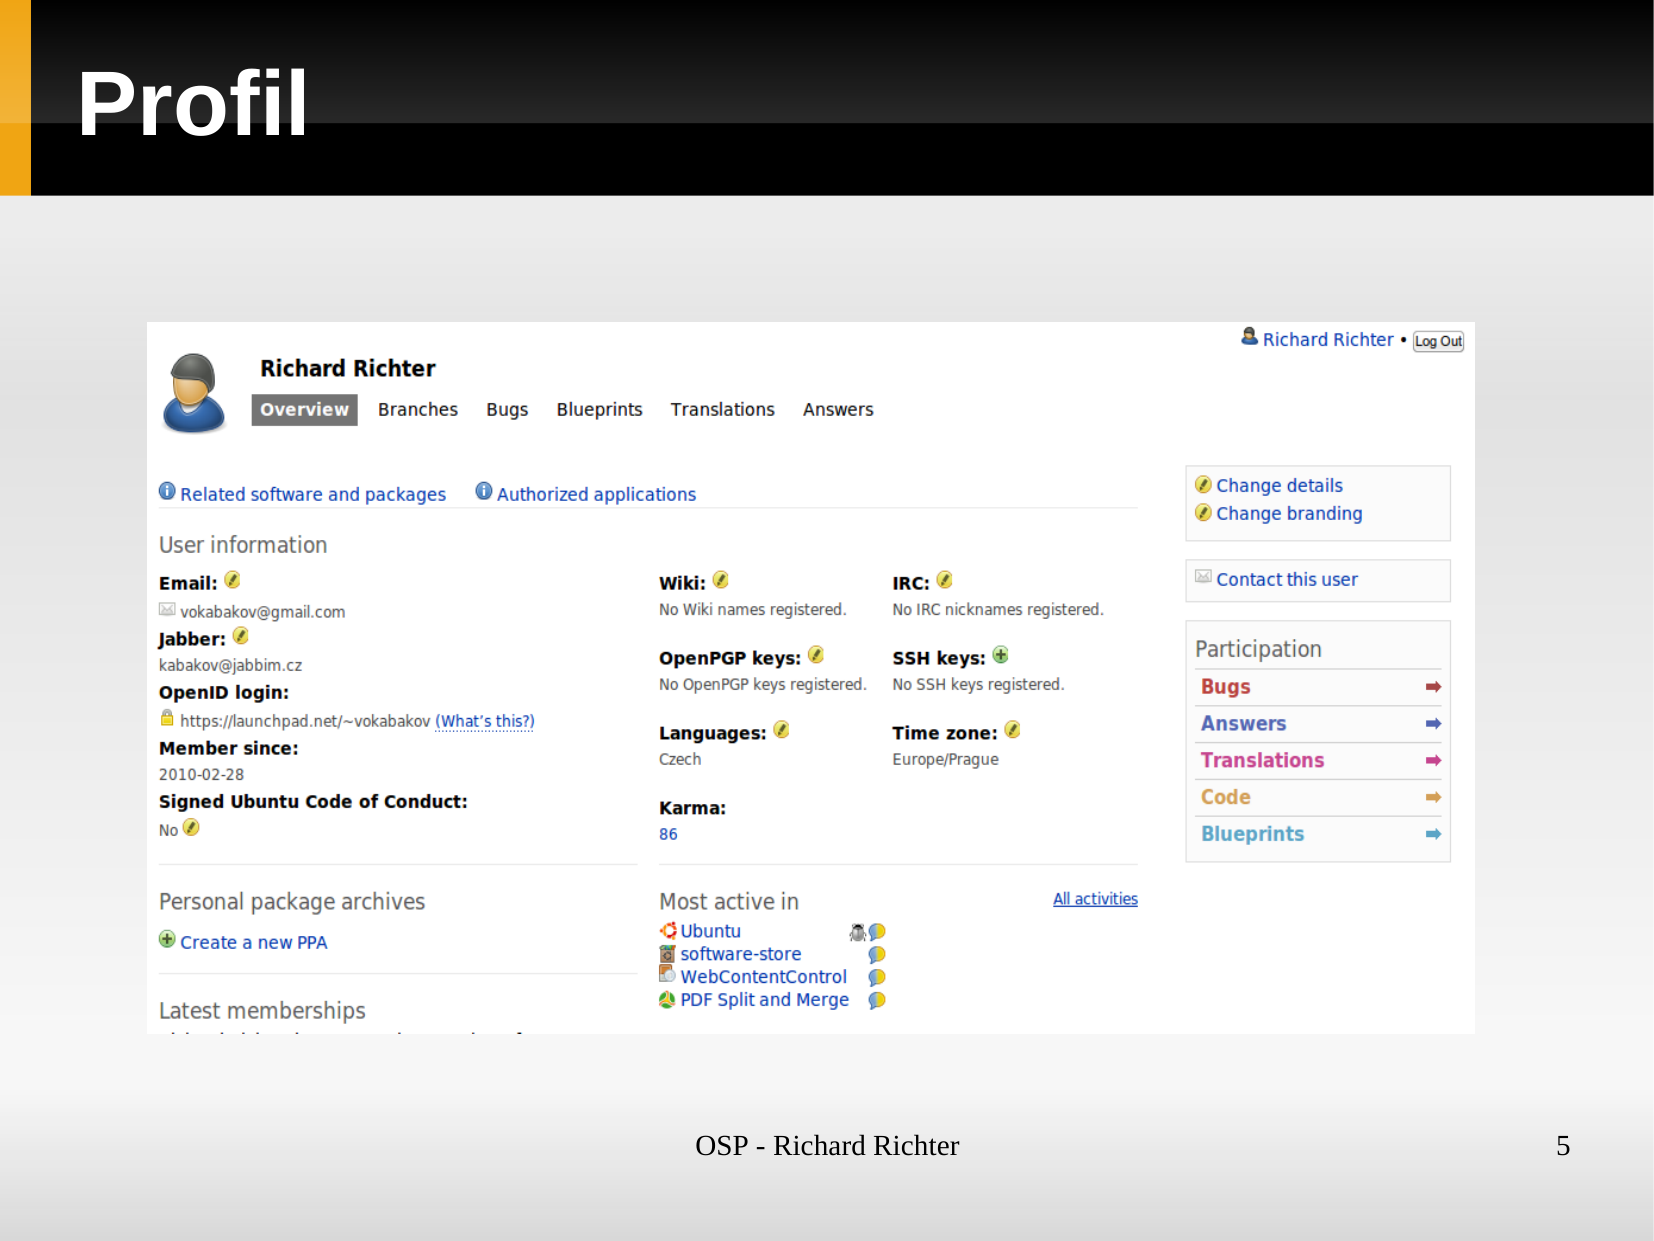

# Profil
OSP - Richard Richter
5